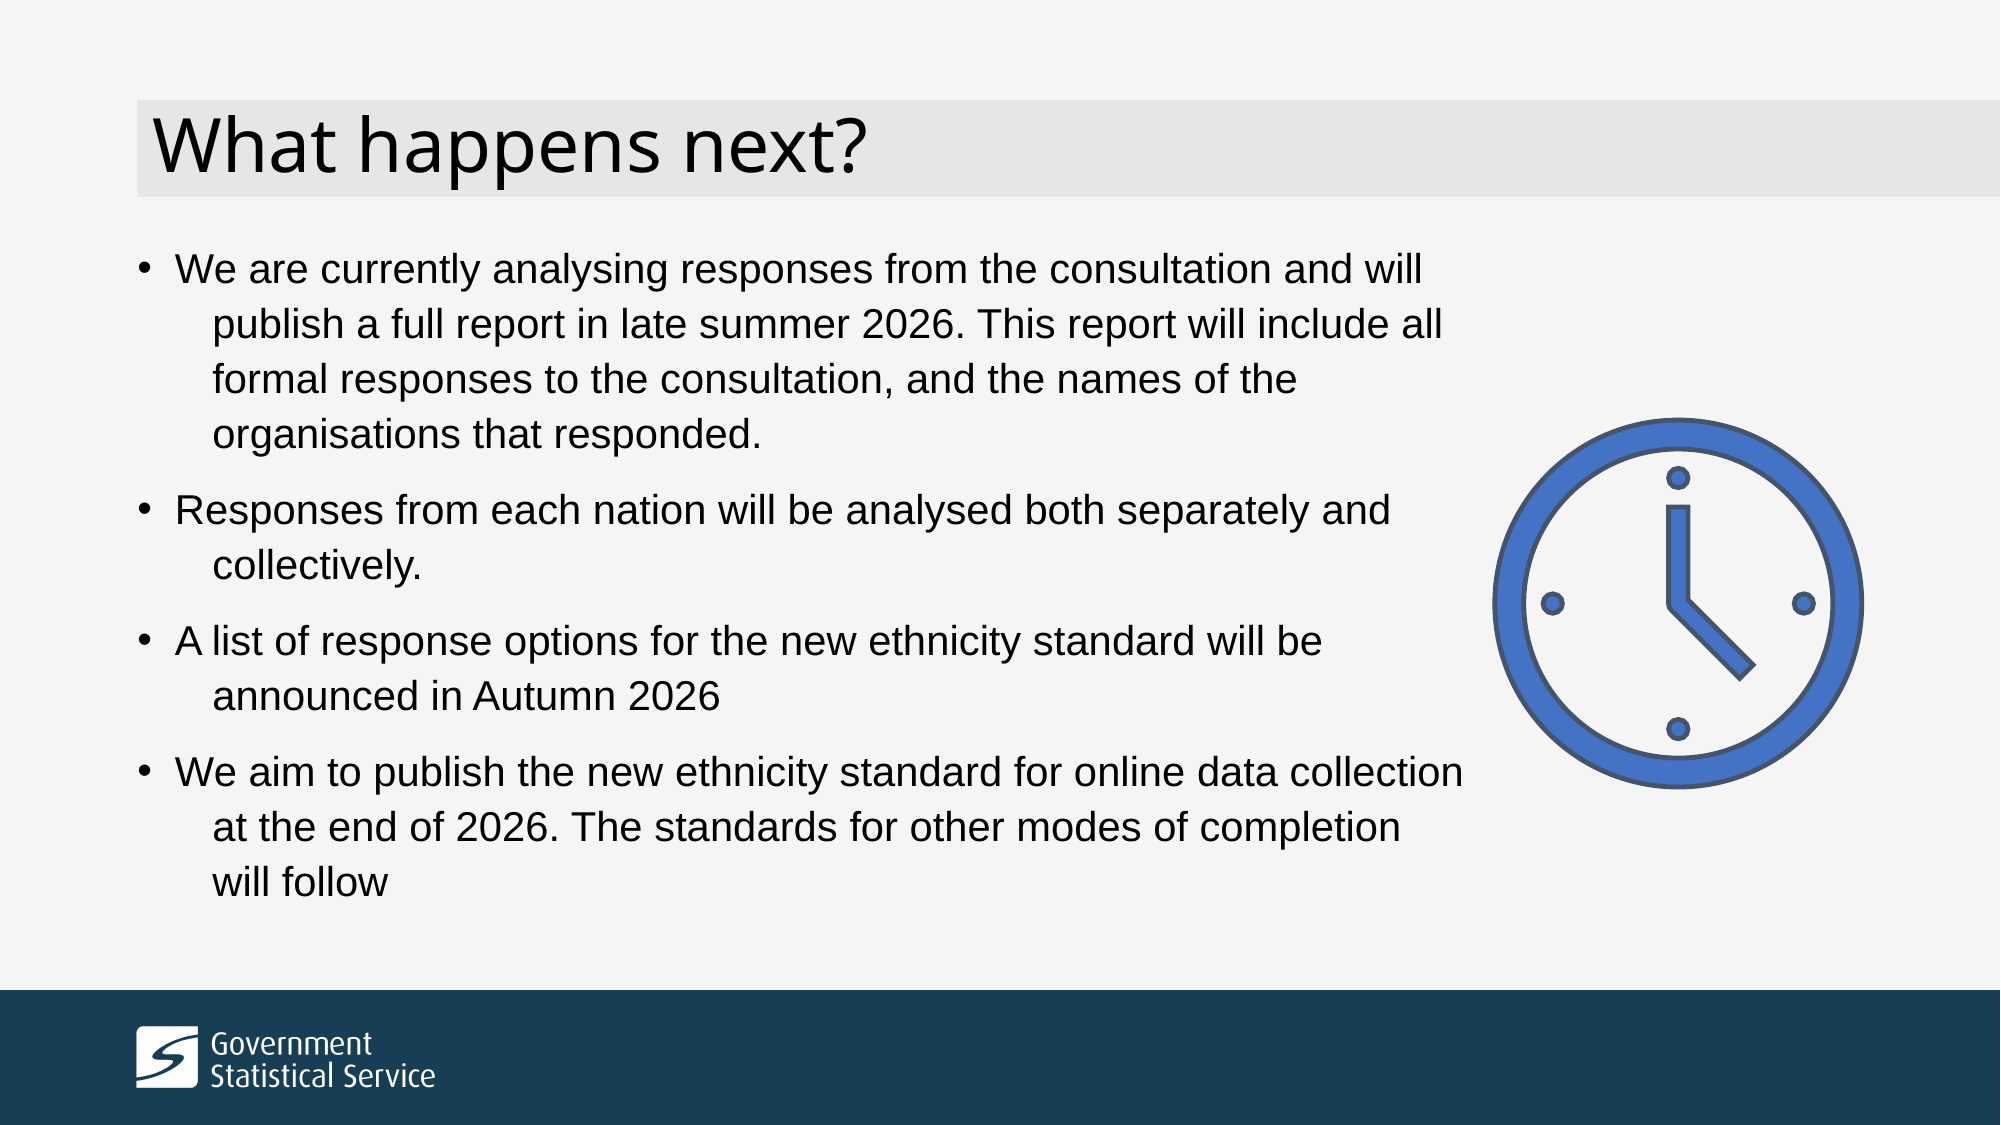

What happens next?
# We are currently analysing responses from the consultation and will publish a full report in late summer 2026. This report will include all formal responses to the consultation, and the names of the organisations that responded.
Responses from each nation will be analysed both separately and collectively.
A list of response options for the new ethnicity standard will be announced in Autumn 2026
We aim to publish the new ethnicity standard for online data collection at the end of 2026. The standards for other modes of completion will follow